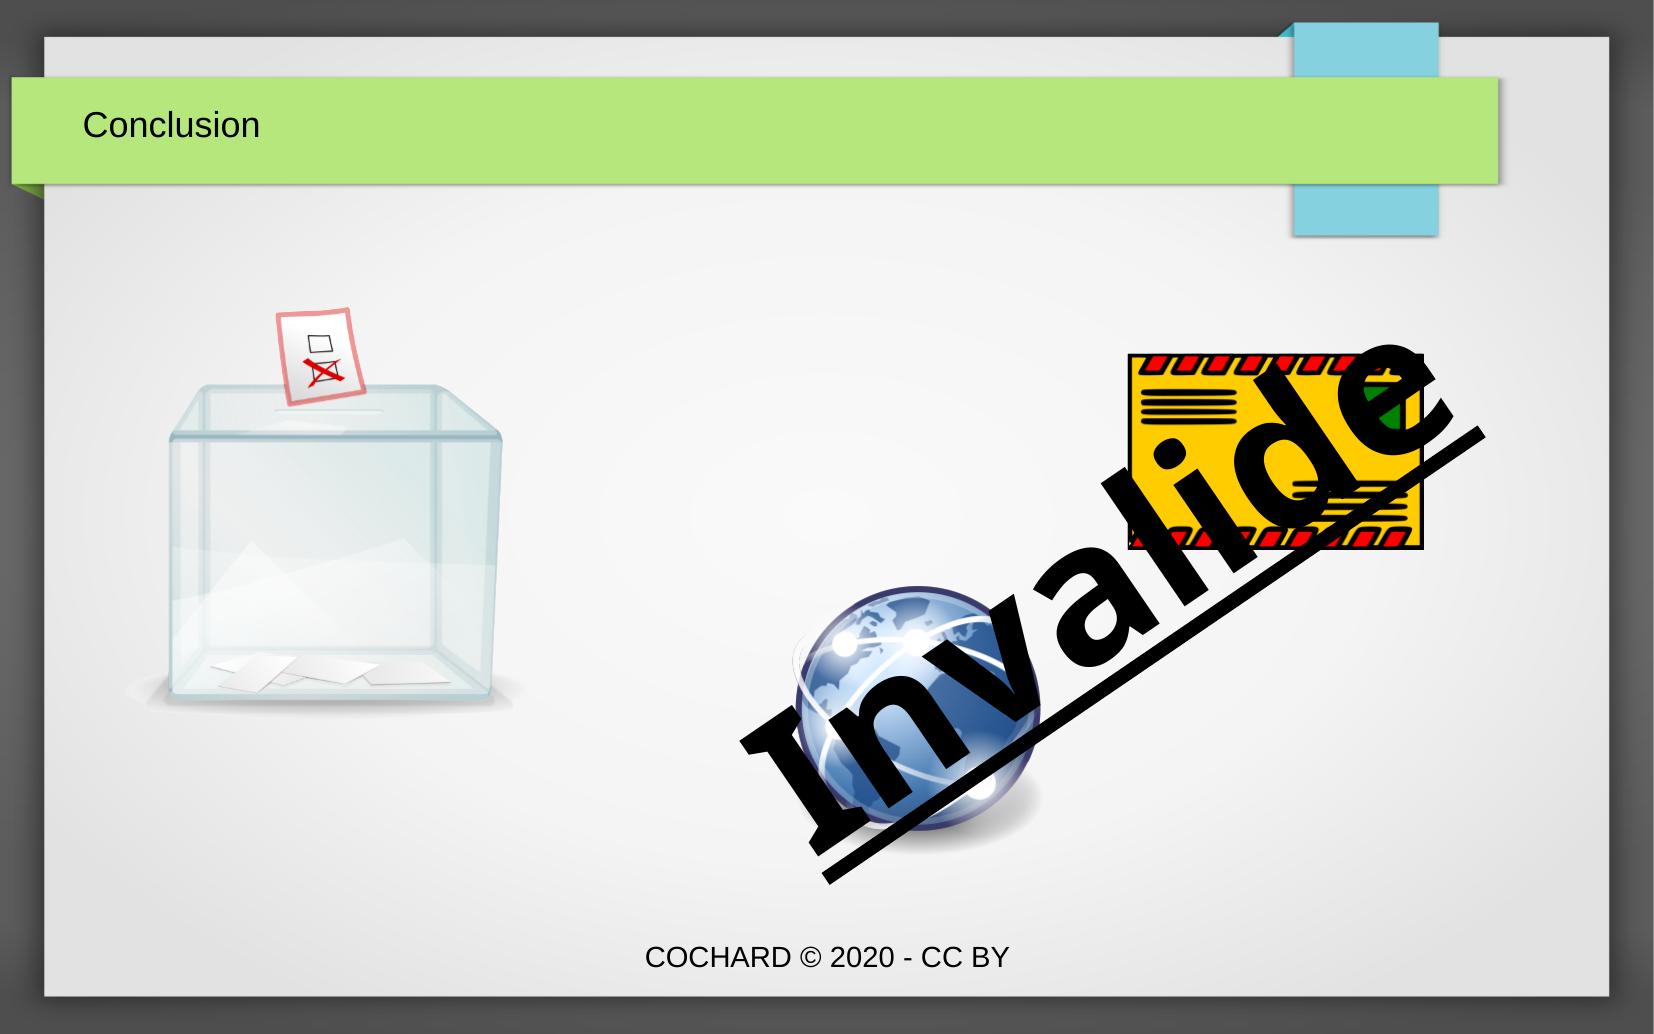

# Conclusion
Invalide
COCHARD © 2020 - CC BY